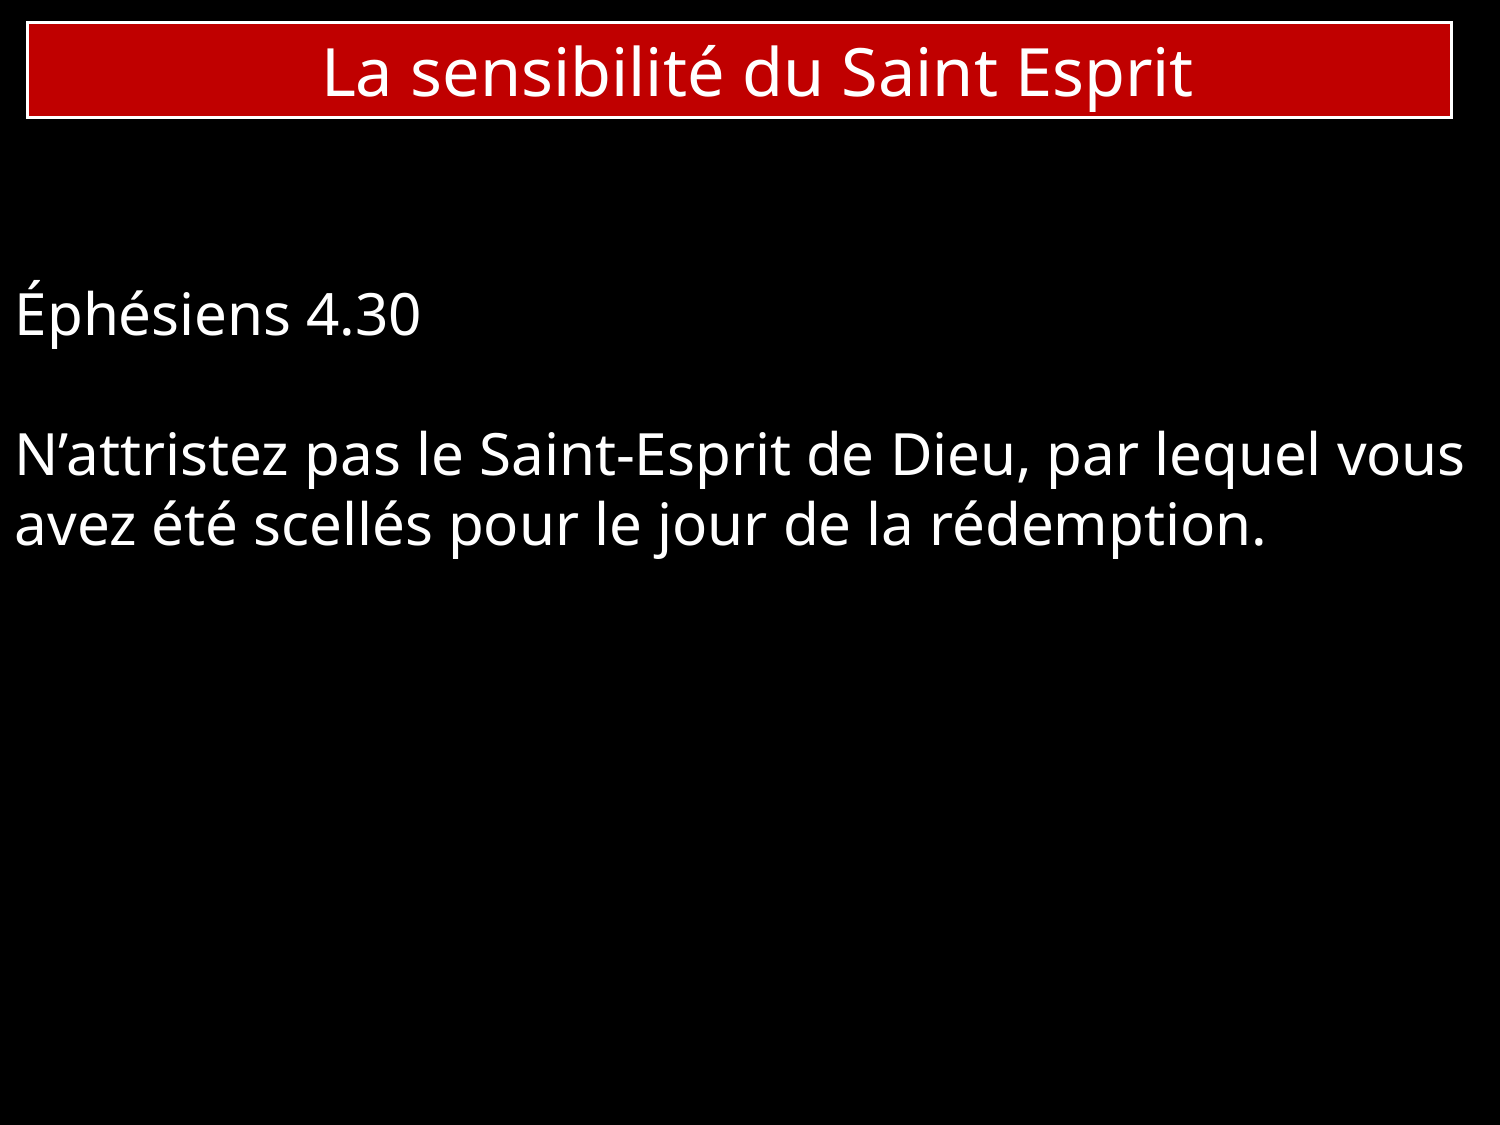

La sensibilité du Saint Esprit
Éphésiens 4.30
N’attristez pas le Saint-Esprit de Dieu, par lequel vous avez été scellés pour le jour de la rédemption.